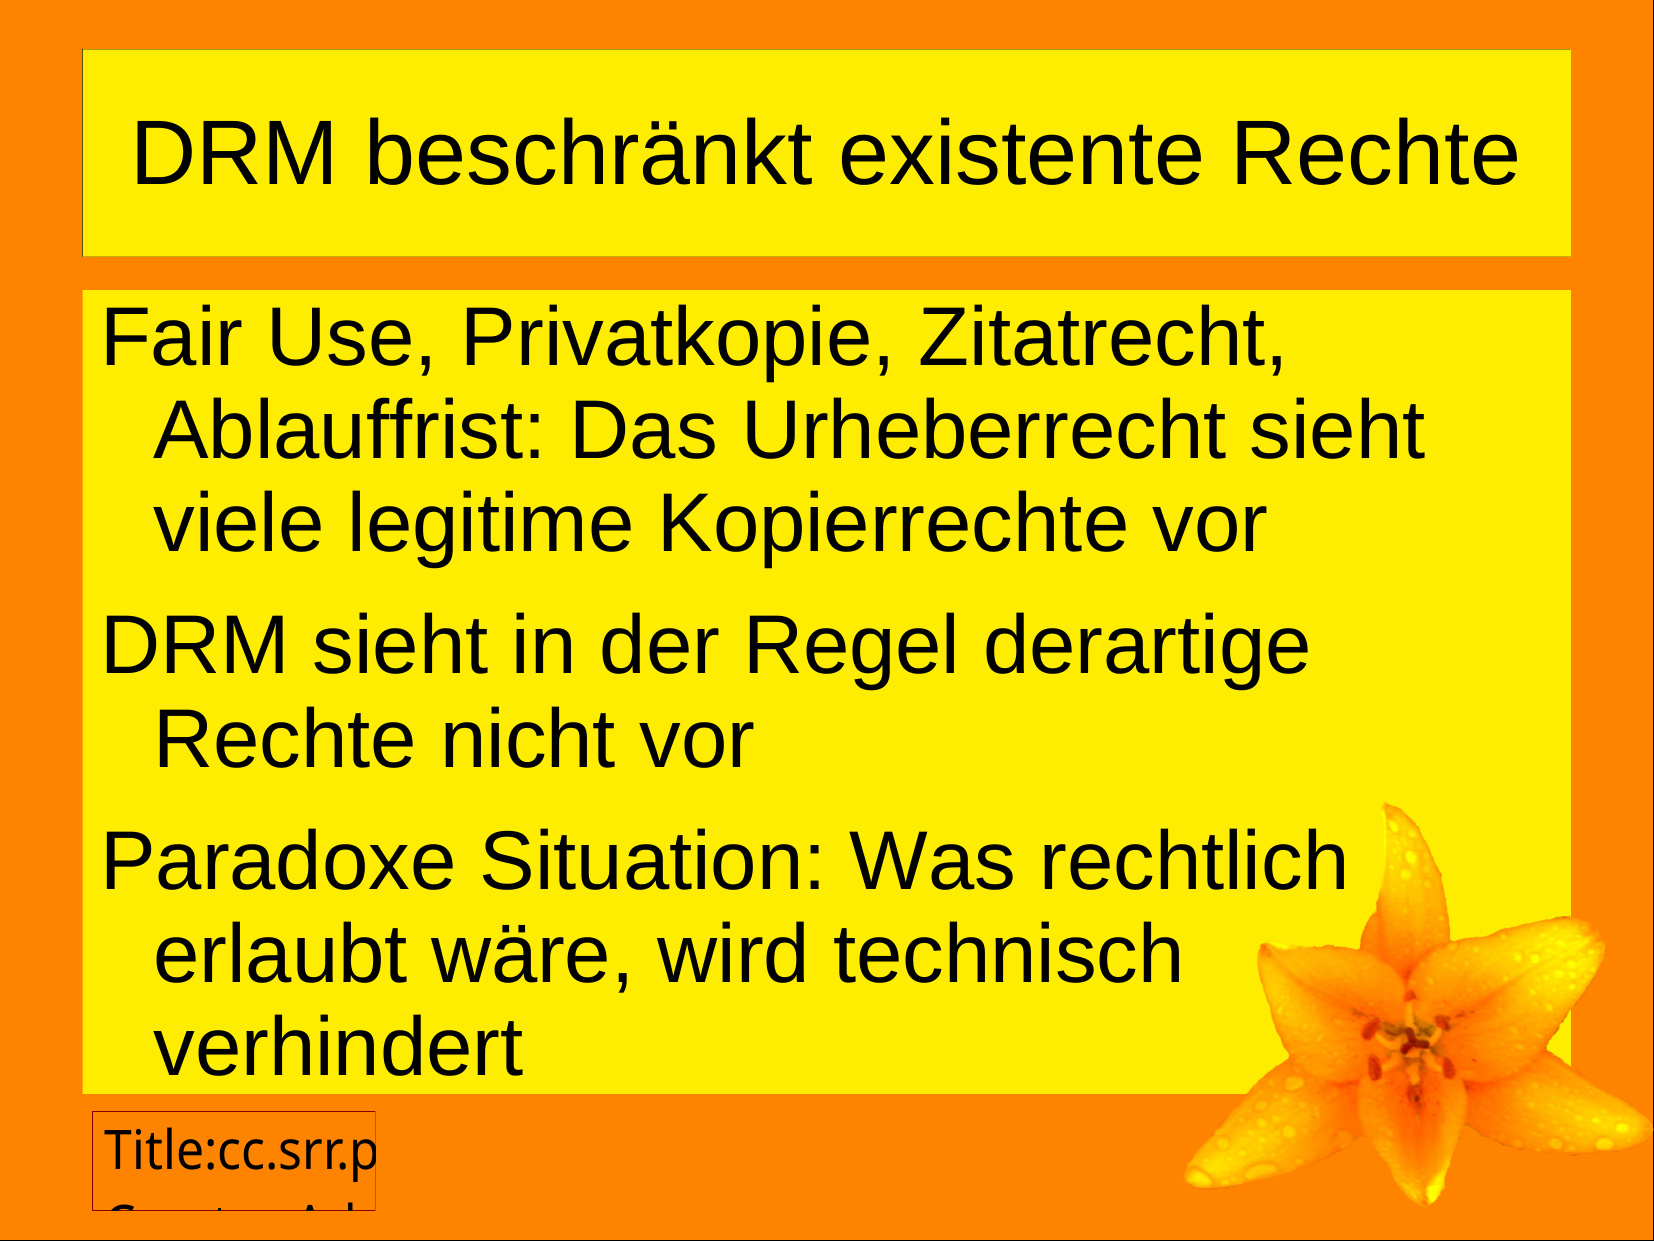

# DRM beschränkt existente Rechte
Fair Use, Privatkopie, Zitatrecht, Ablauffrist: Das Urheberrecht sieht viele legitime Kopierrechte vor
DRM sieht in der Regel derartige Rechte nicht vor
Paradoxe Situation: Was rechtlich erlaubt wäre, wird technisch verhindert